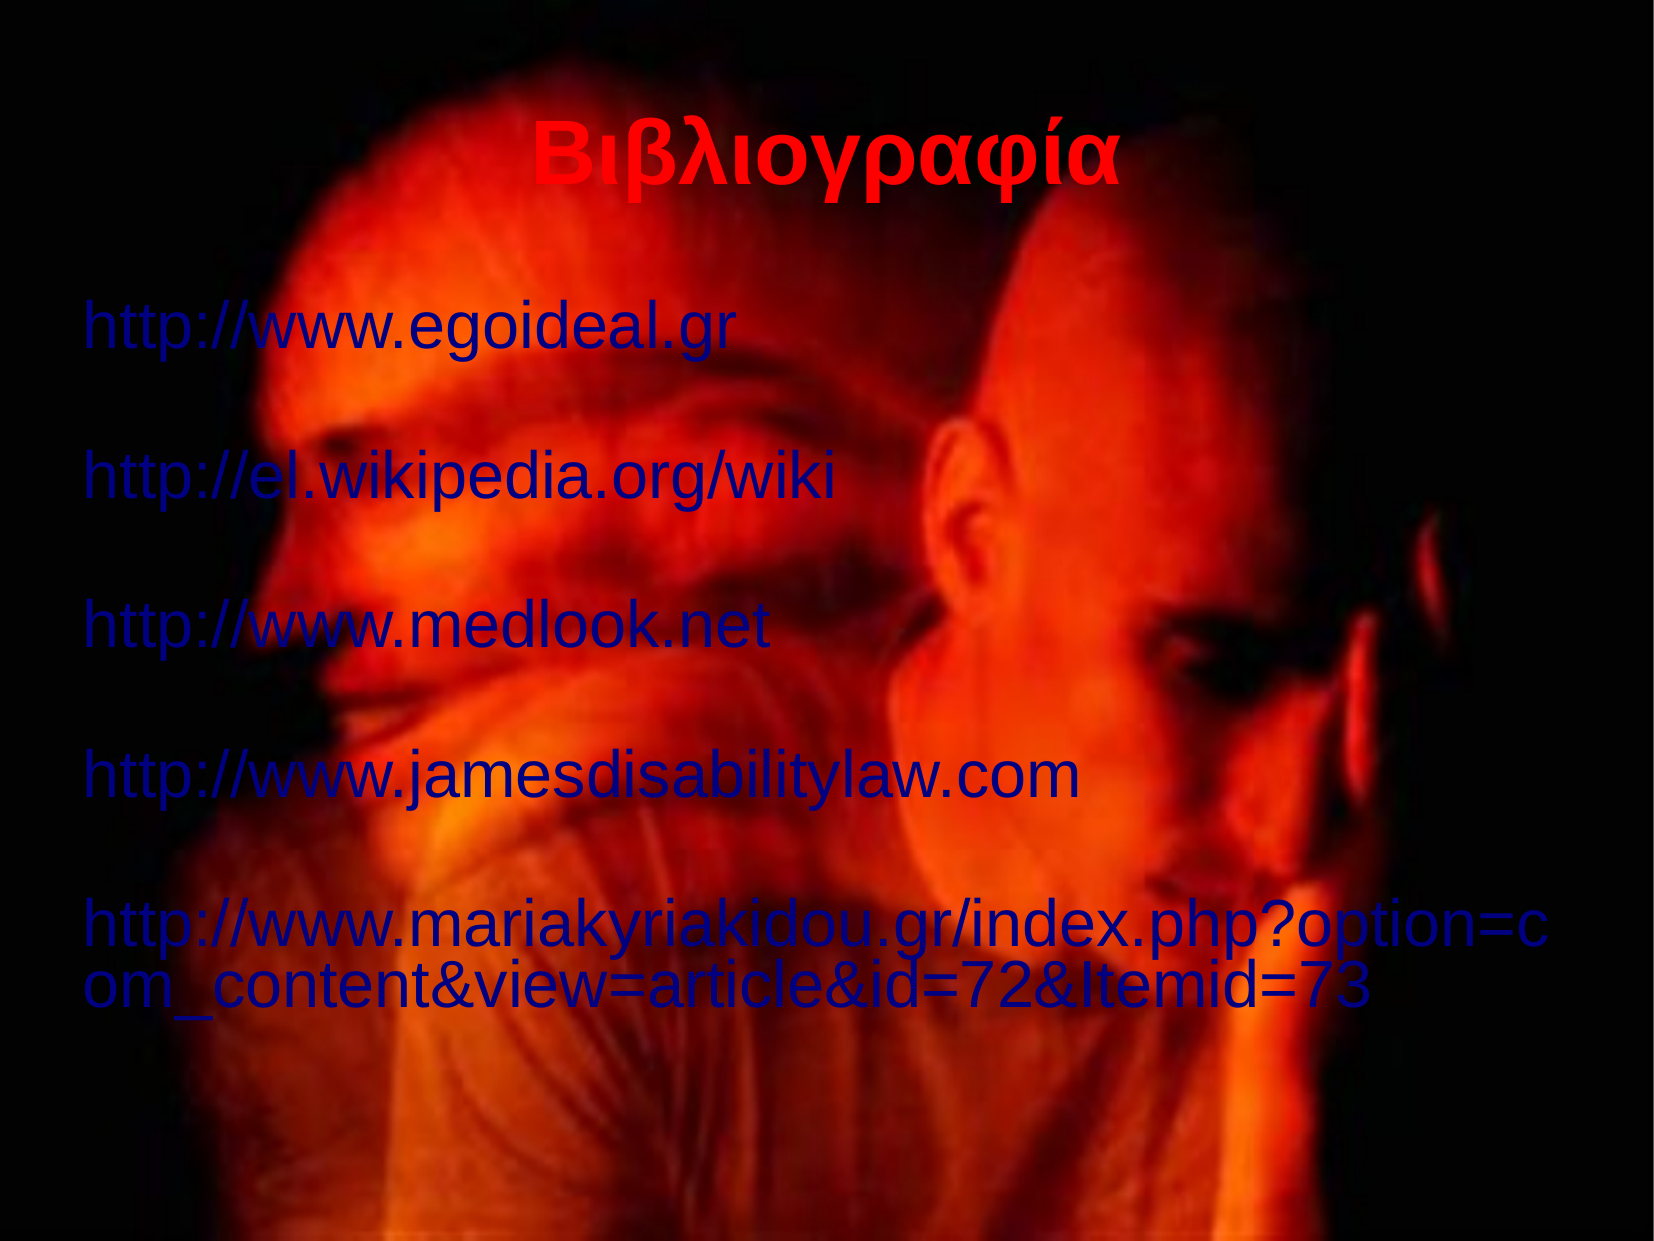

Βιβλιογραφία
# http://www.egoideal.gr
http://el.wikipedia.org/wiki
http://www.medlook.net
http://www.jamesdisabilitylaw.com
http://www.mariakyriakidou.gr/index.php?option=com_content&view=article&id=72&Itemid=73